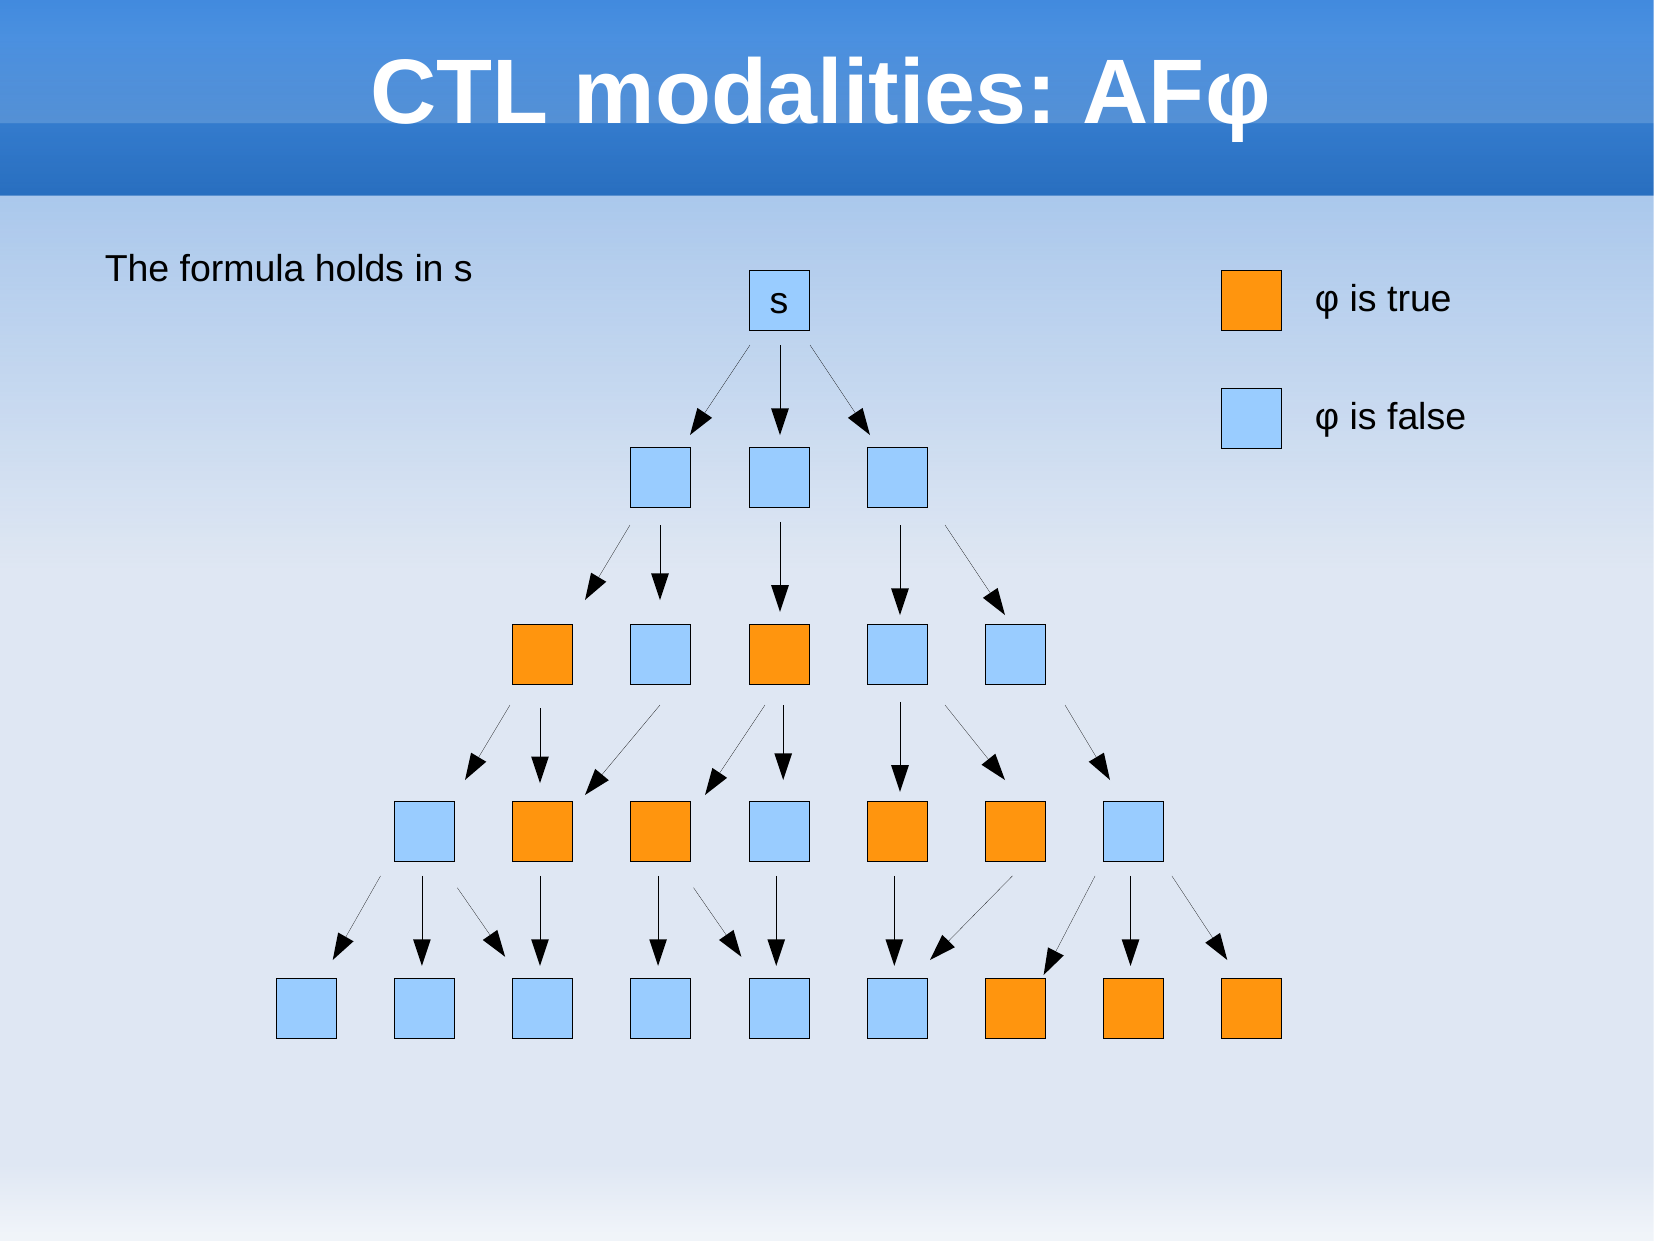

# CTL modalities: AFφ
The formula holds in s
s
φ is true
φ is false